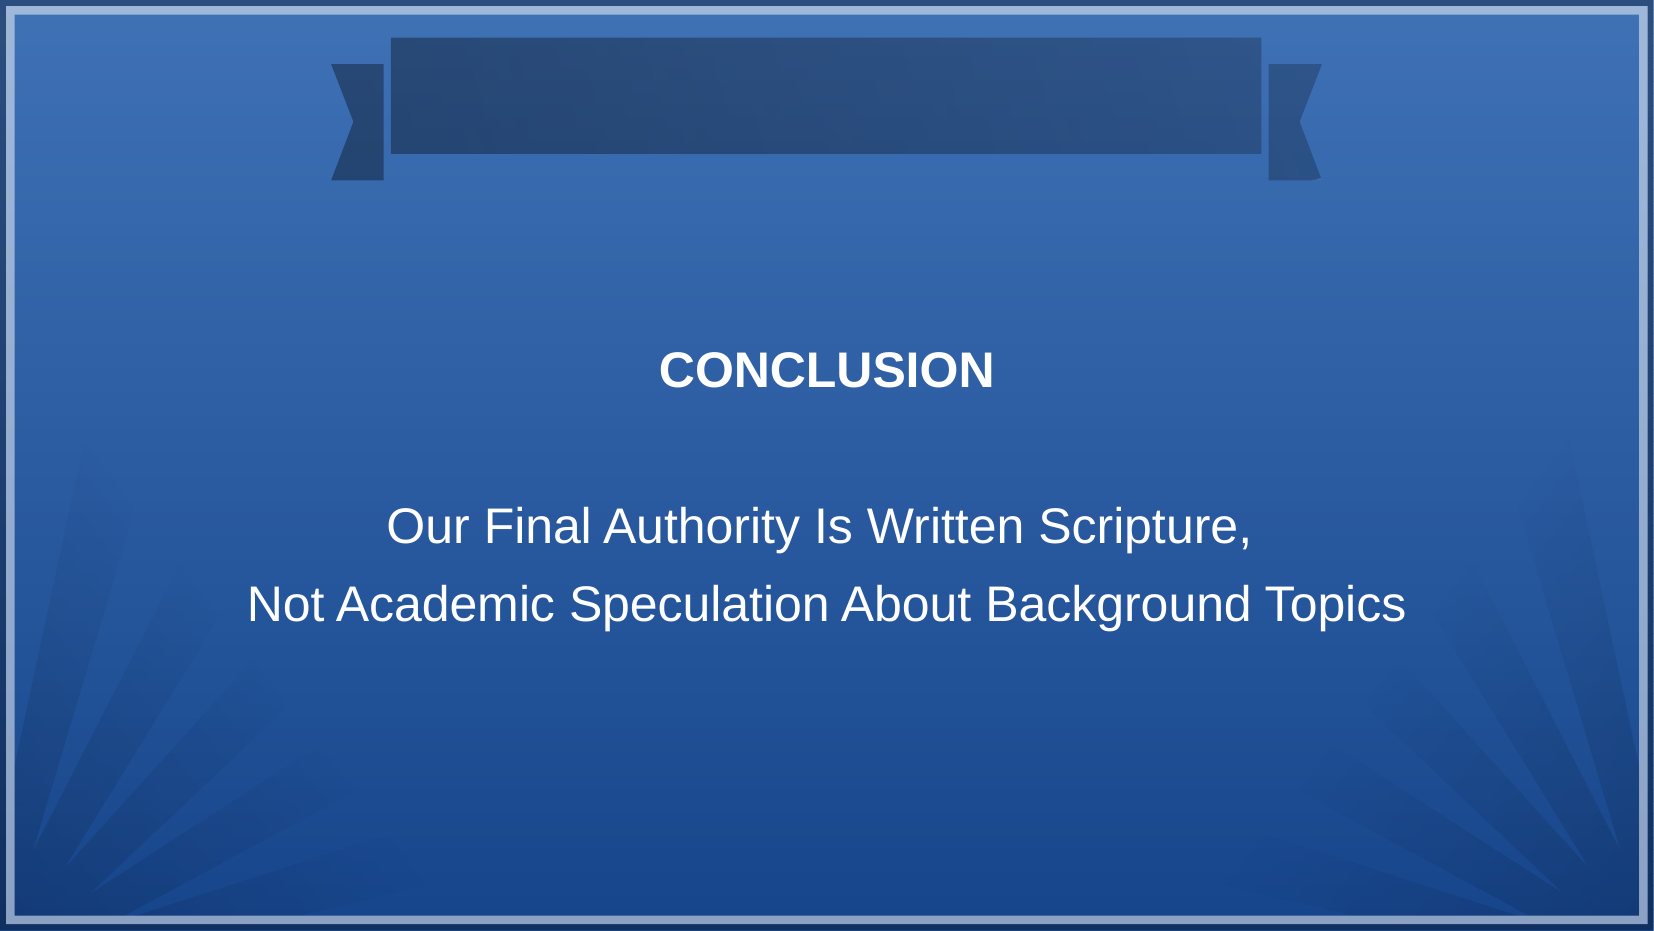

#
CONCLUSION
Our Final Authority Is Written Scripture,
Not Academic Speculation About Background Topics